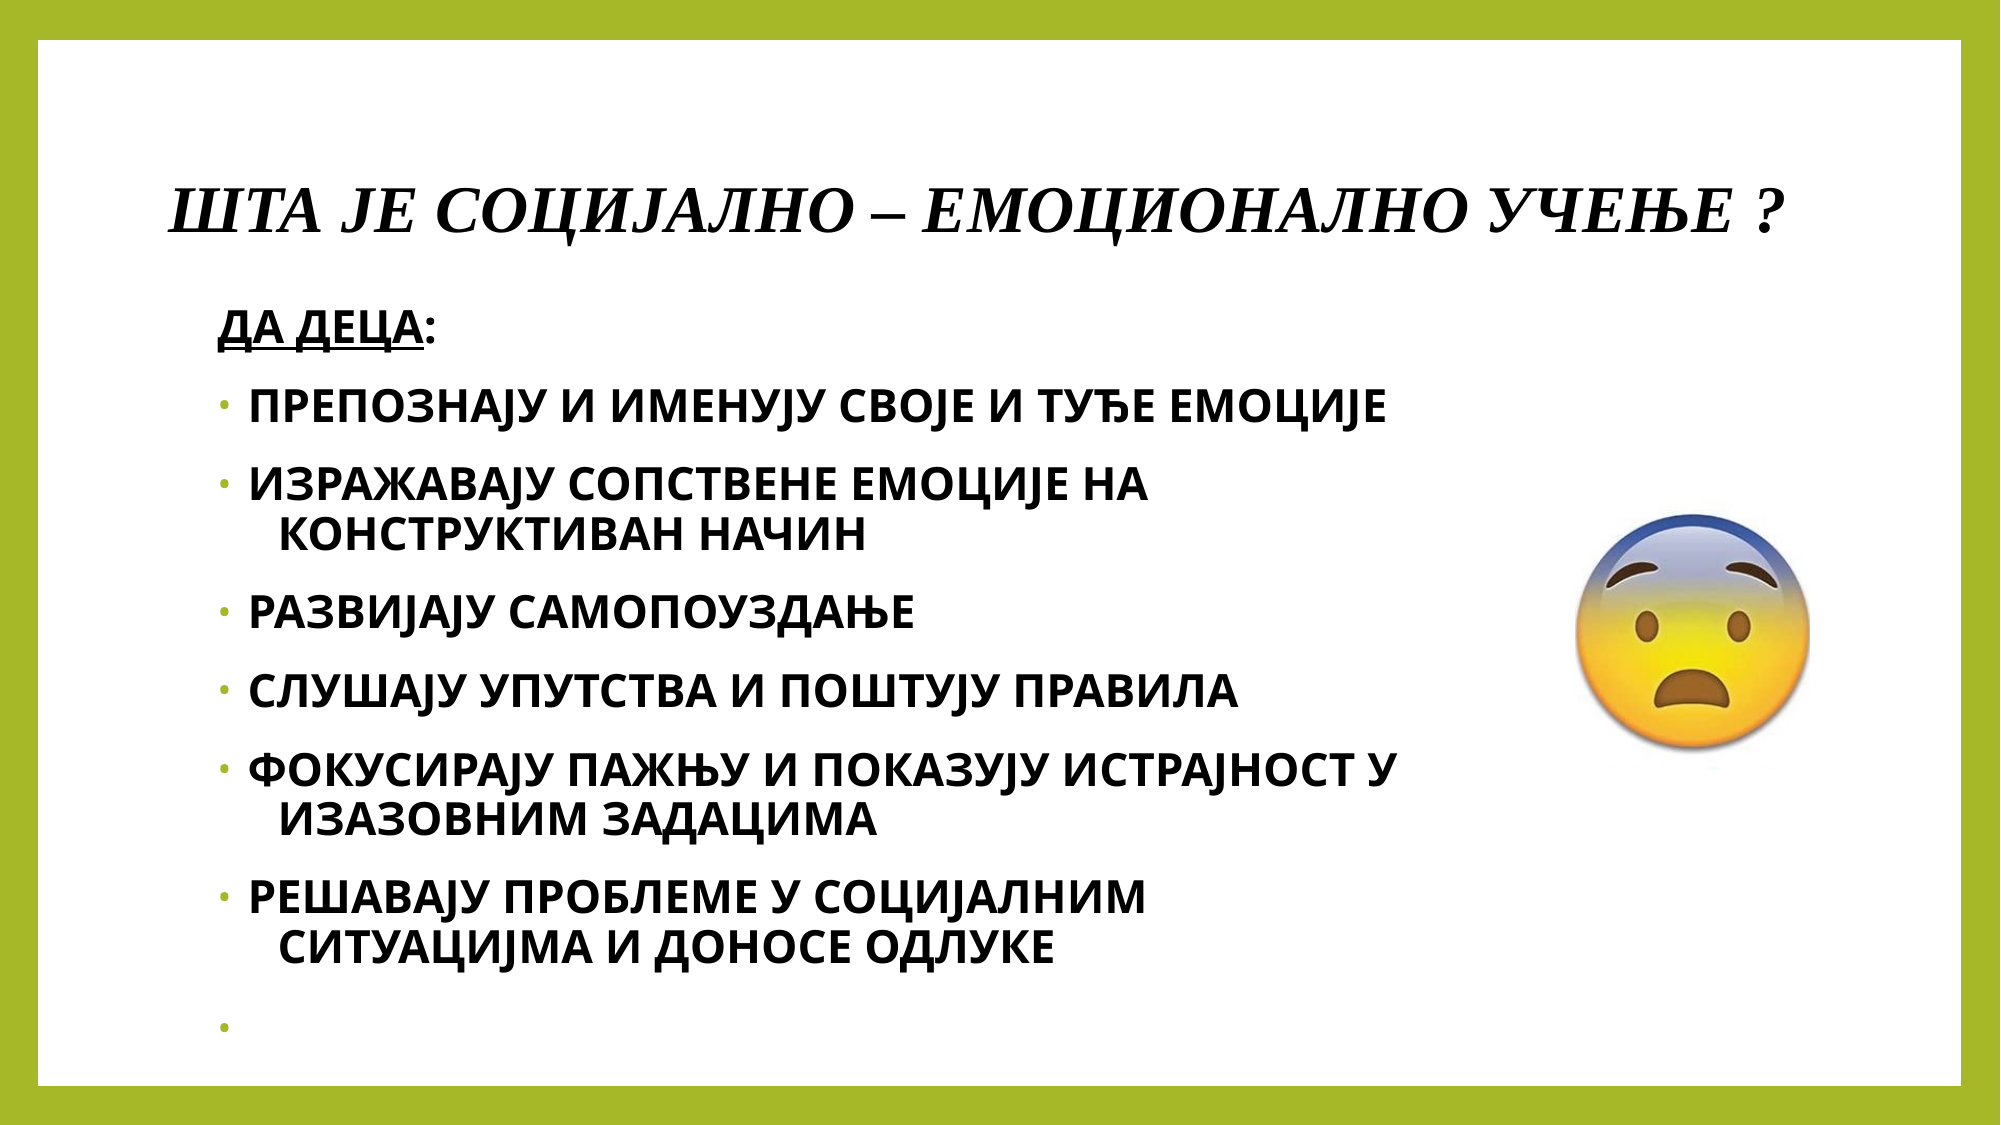

# ШТА JE СОЦИЈАЛНО – ЕМОЦИОНАЛНО УЧЕЊЕ ?
ДА ДЕЦА:
ПРЕПОЗНАЈУ И ИМЕНУЈУ СВОЈЕ И ТУЂЕ ЕМОЦИЈЕ
ИЗРАЖАВАЈУ СОПСТВЕНЕ ЕМОЦИЈЕ НА КОНСТРУКТИВАН НАЧИН
РАЗВИЈАЈУ САМОПОУЗДАЊЕ
СЛУШАЈУ УПУТСТВА И ПОШТУЈУ ПРАВИЛА
ФОКУСИРАЈУ ПАЖЊУ И ПОКАЗУЈУ ИСТРАЈНОСТ У ИЗАЗОВНИМ ЗАДАЦИМА
РЕШАВАЈУ ПРОБЛЕМЕ У СОЦИЈАЛНИМ СИТУАЦИЈМА И ДОНОСЕ ОДЛУКЕ